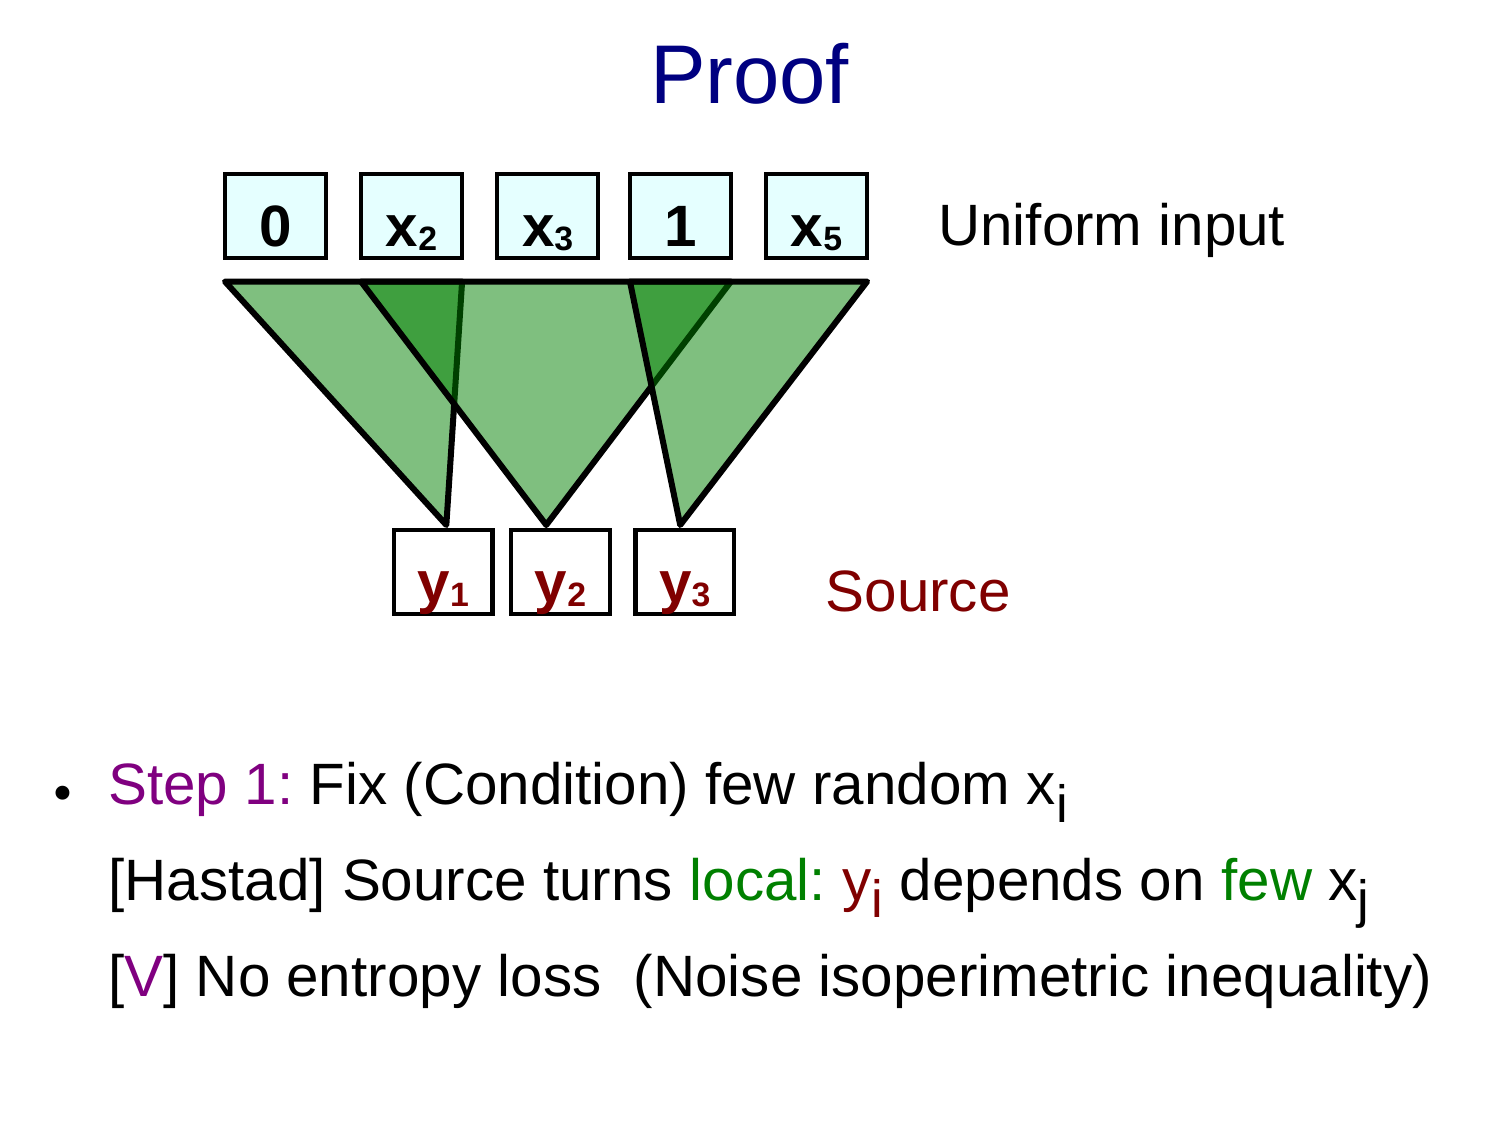

Proof
0
x2
x3
1
x5
Uniform input
# Step 1: Fix (Condition) few random xi
[Hastad] Source turns local: yi depends on few xj
[V] No entropy loss (Noise isoperimetric inequality)
y1
y2
y3
Source